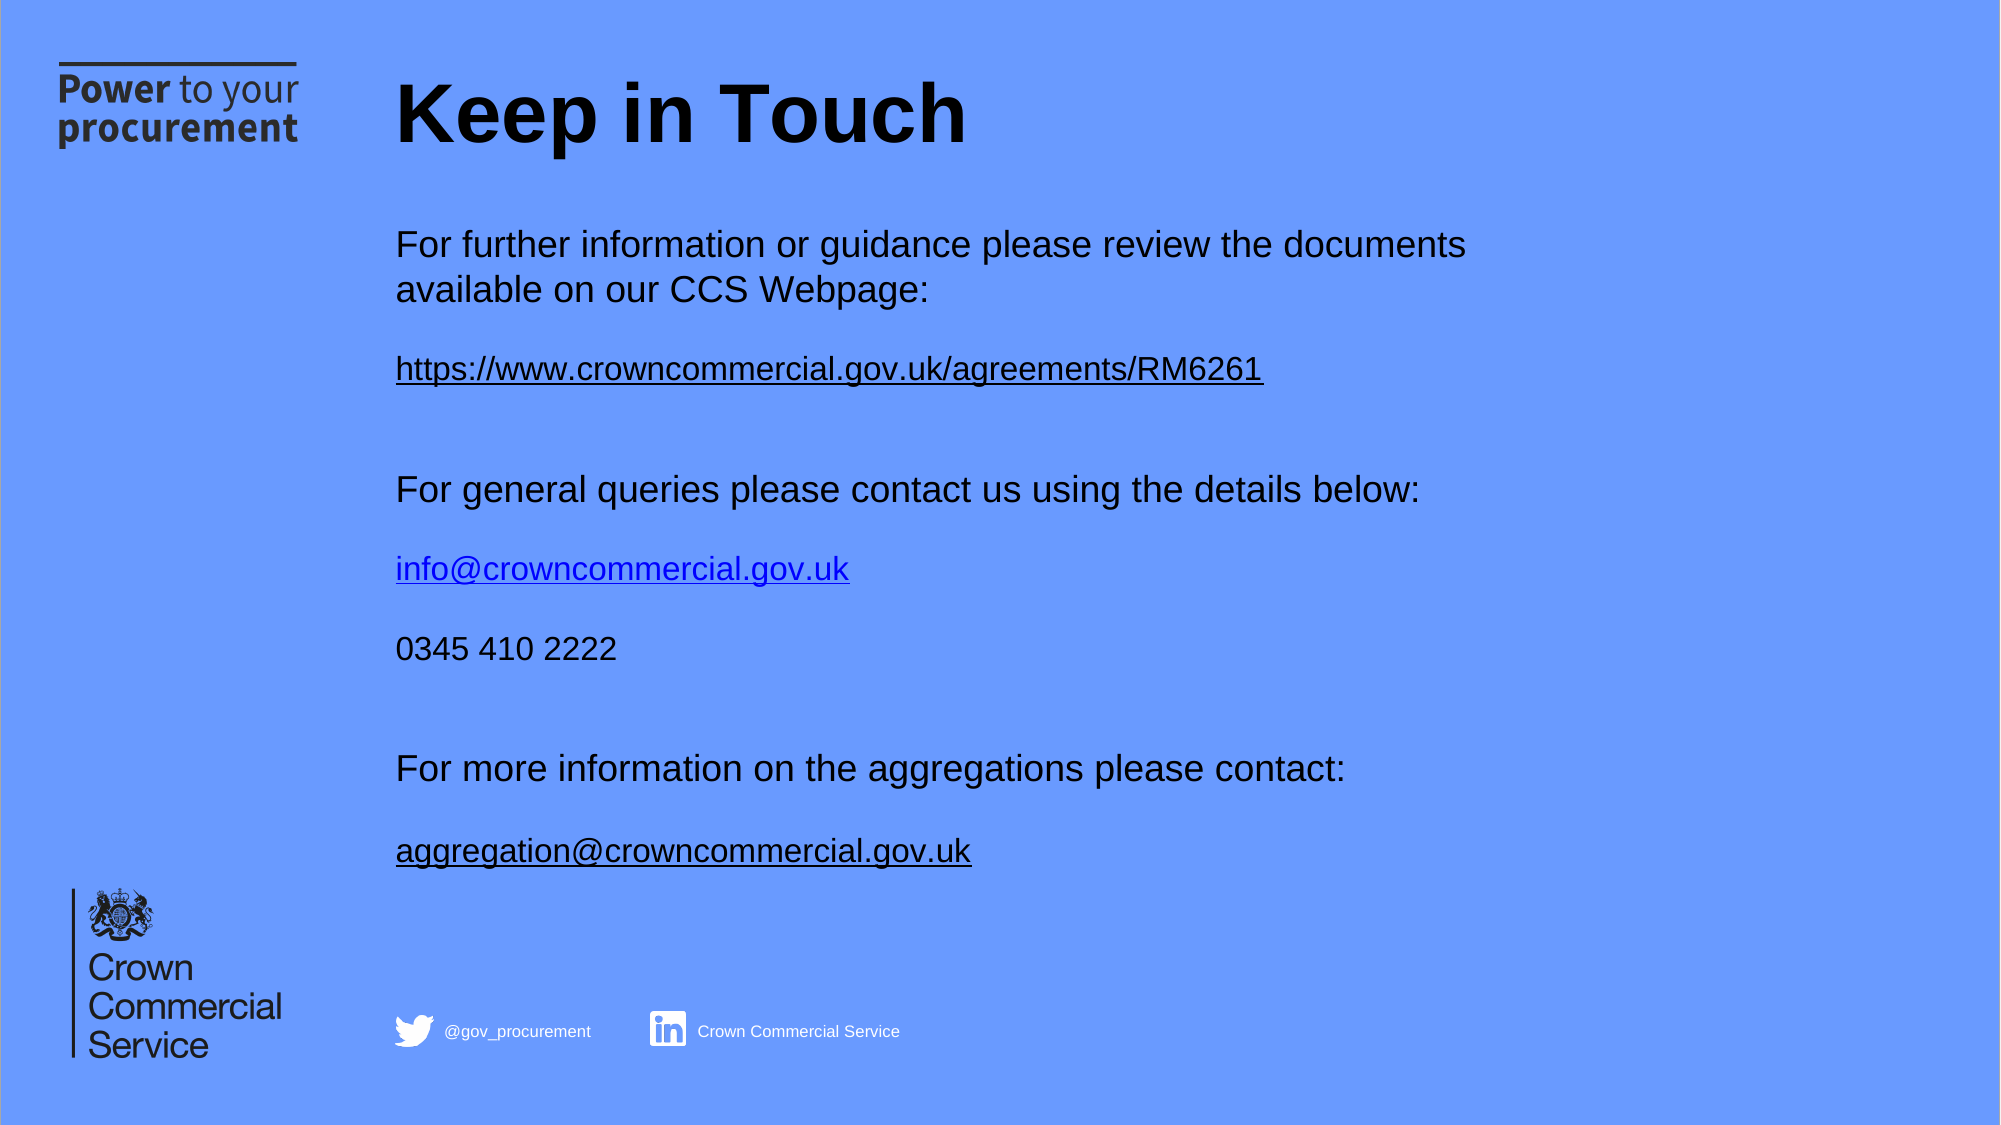

# Keep in Touch
For further information or guidance please review the documents available on our CCS Webpage:
https://www.crowncommercial.gov.uk/agreements/RM6261
For general queries please contact us using the details below:
info@crowncommercial.gov.uk
0345 410 2222
For more information on the aggregations please contact:
aggregation@crowncommercial.gov.uk
@gov_procurement
Crown Commercial Service